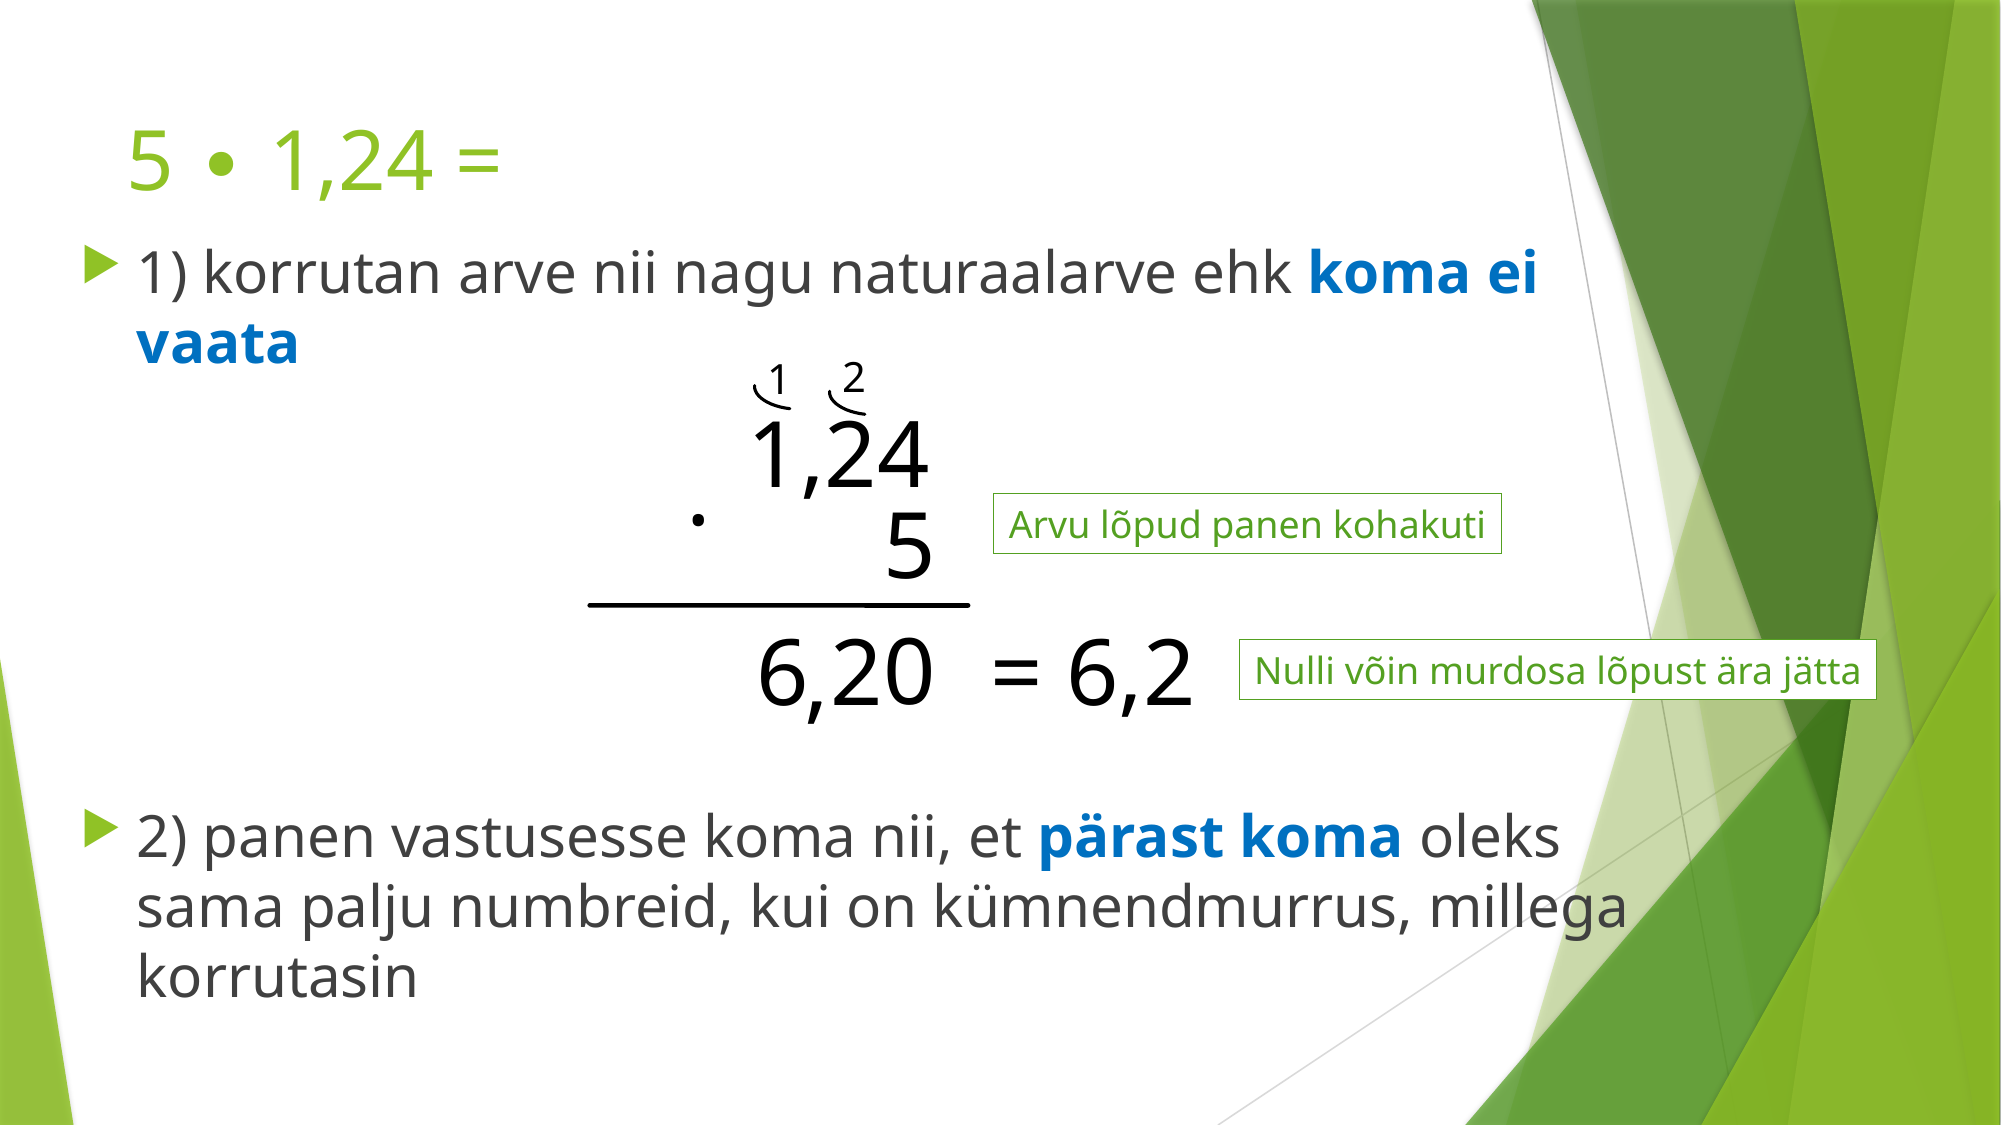

# 5 ∙ 1,24 =
1) korrutan arve nii nagu naturaalarve ehk koma ei vaata
2) panen vastusesse koma nii, et pärast koma oleks sama palju numbreid, kui on kümnendmurrus, millega korrutasin
2
1
1,24
.
5
Arvu lõpud panen kohakuti
0
6
= 6,2
2
,
Nulli võin murdosa lõpust ära jätta